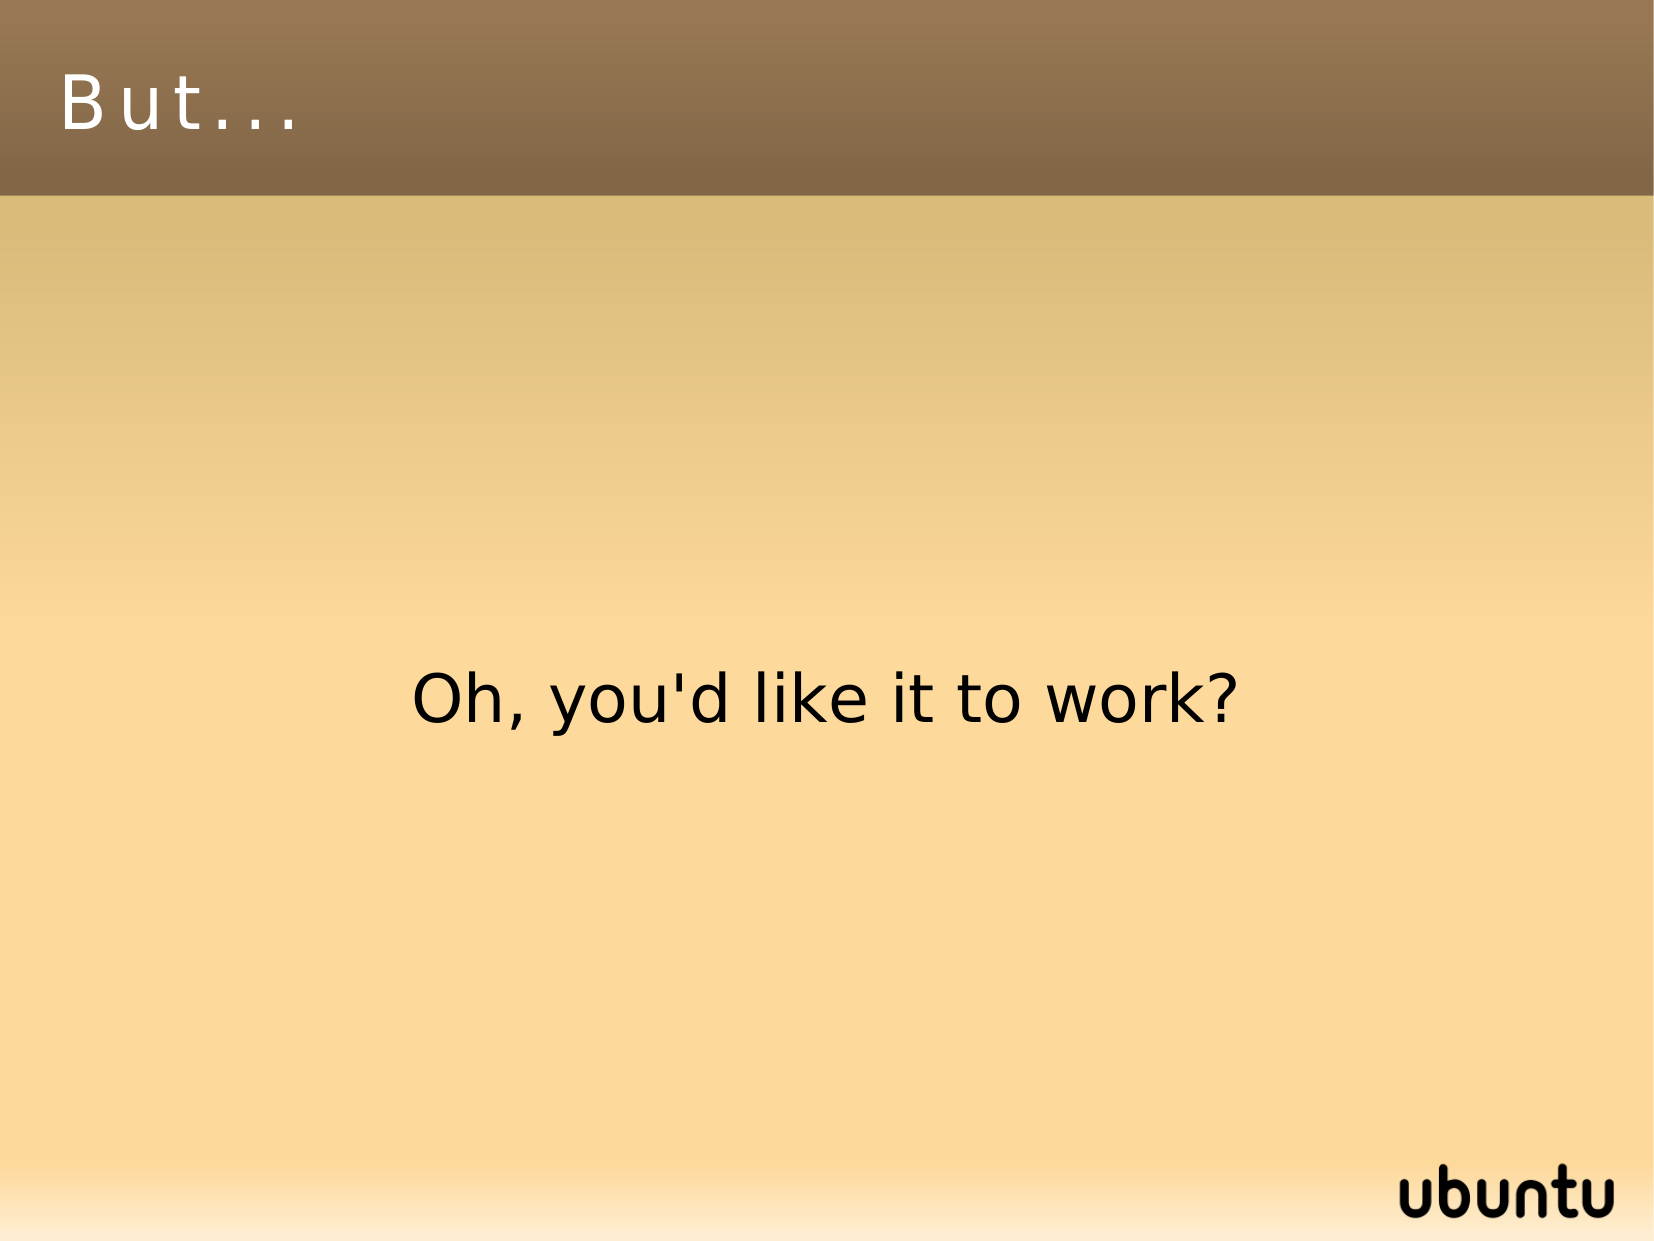

# But...
Oh, you'd like it to work?